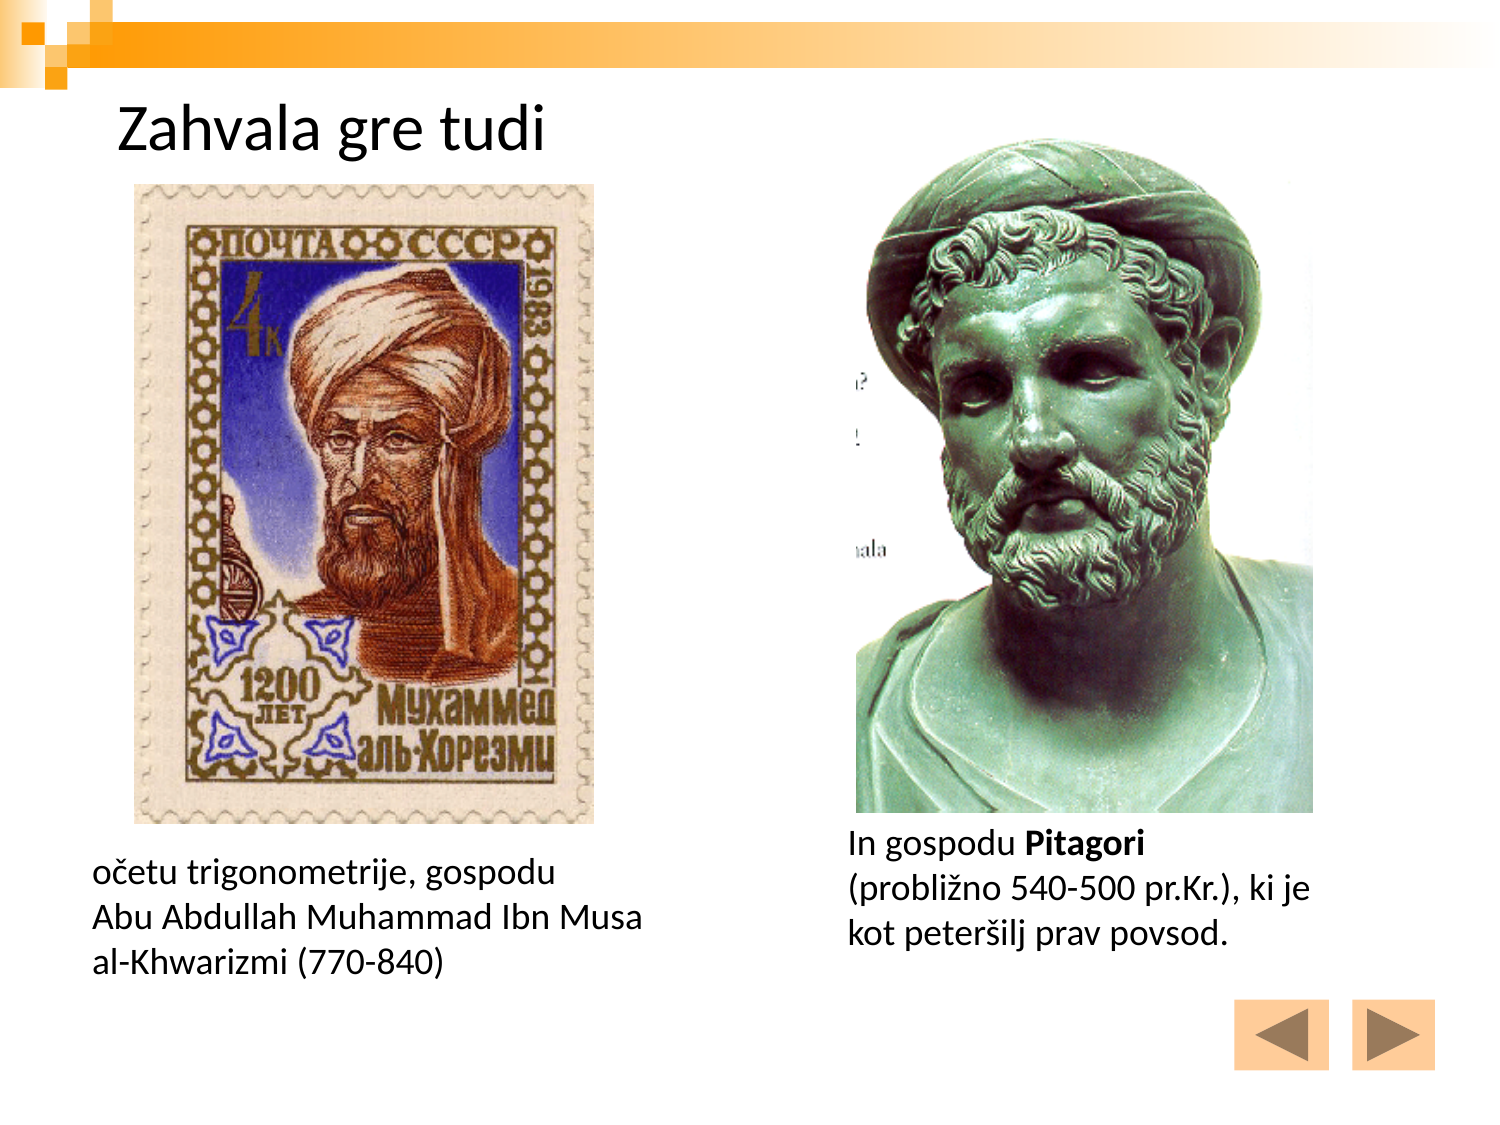

Zahvala gre tudi
In gospodu Pitagori
(probližno 540-500 pr.Kr.), ki je kot peteršilj prav povsod.
očetu trigonometrije, gospodu
Abu Abdullah Muhammad Ibn Musa
al-Khwarizmi (770-840)